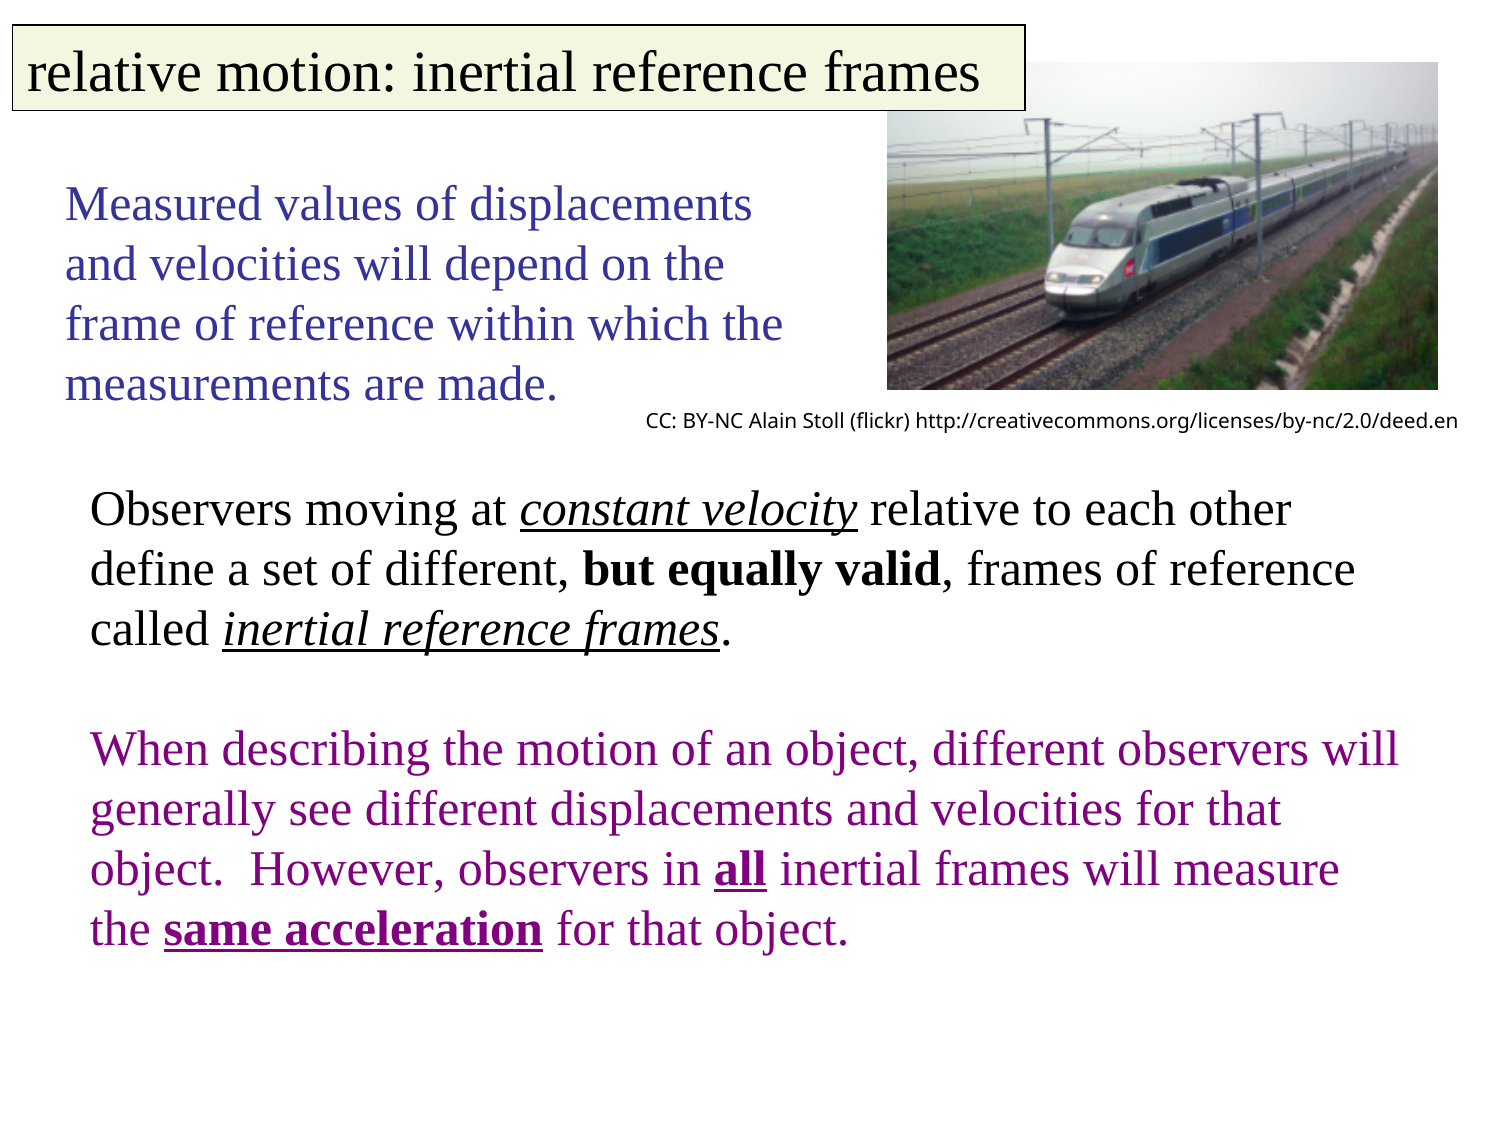

relative motion: inertial reference frames
Measured values of displacements and velocities will depend on the frame of reference within which the measurements are made.
CC: BY-NC Alain Stoll (flickr) http://creativecommons.org/licenses/by-nc/2.0/deed.en
Observers moving at constant velocity relative to each other define a set of different, but equally valid, frames of reference called inertial reference frames.
When describing the motion of an object, different observers will generally see different displacements and velocities for that object. However, observers in all inertial frames will measure the same acceleration for that object.